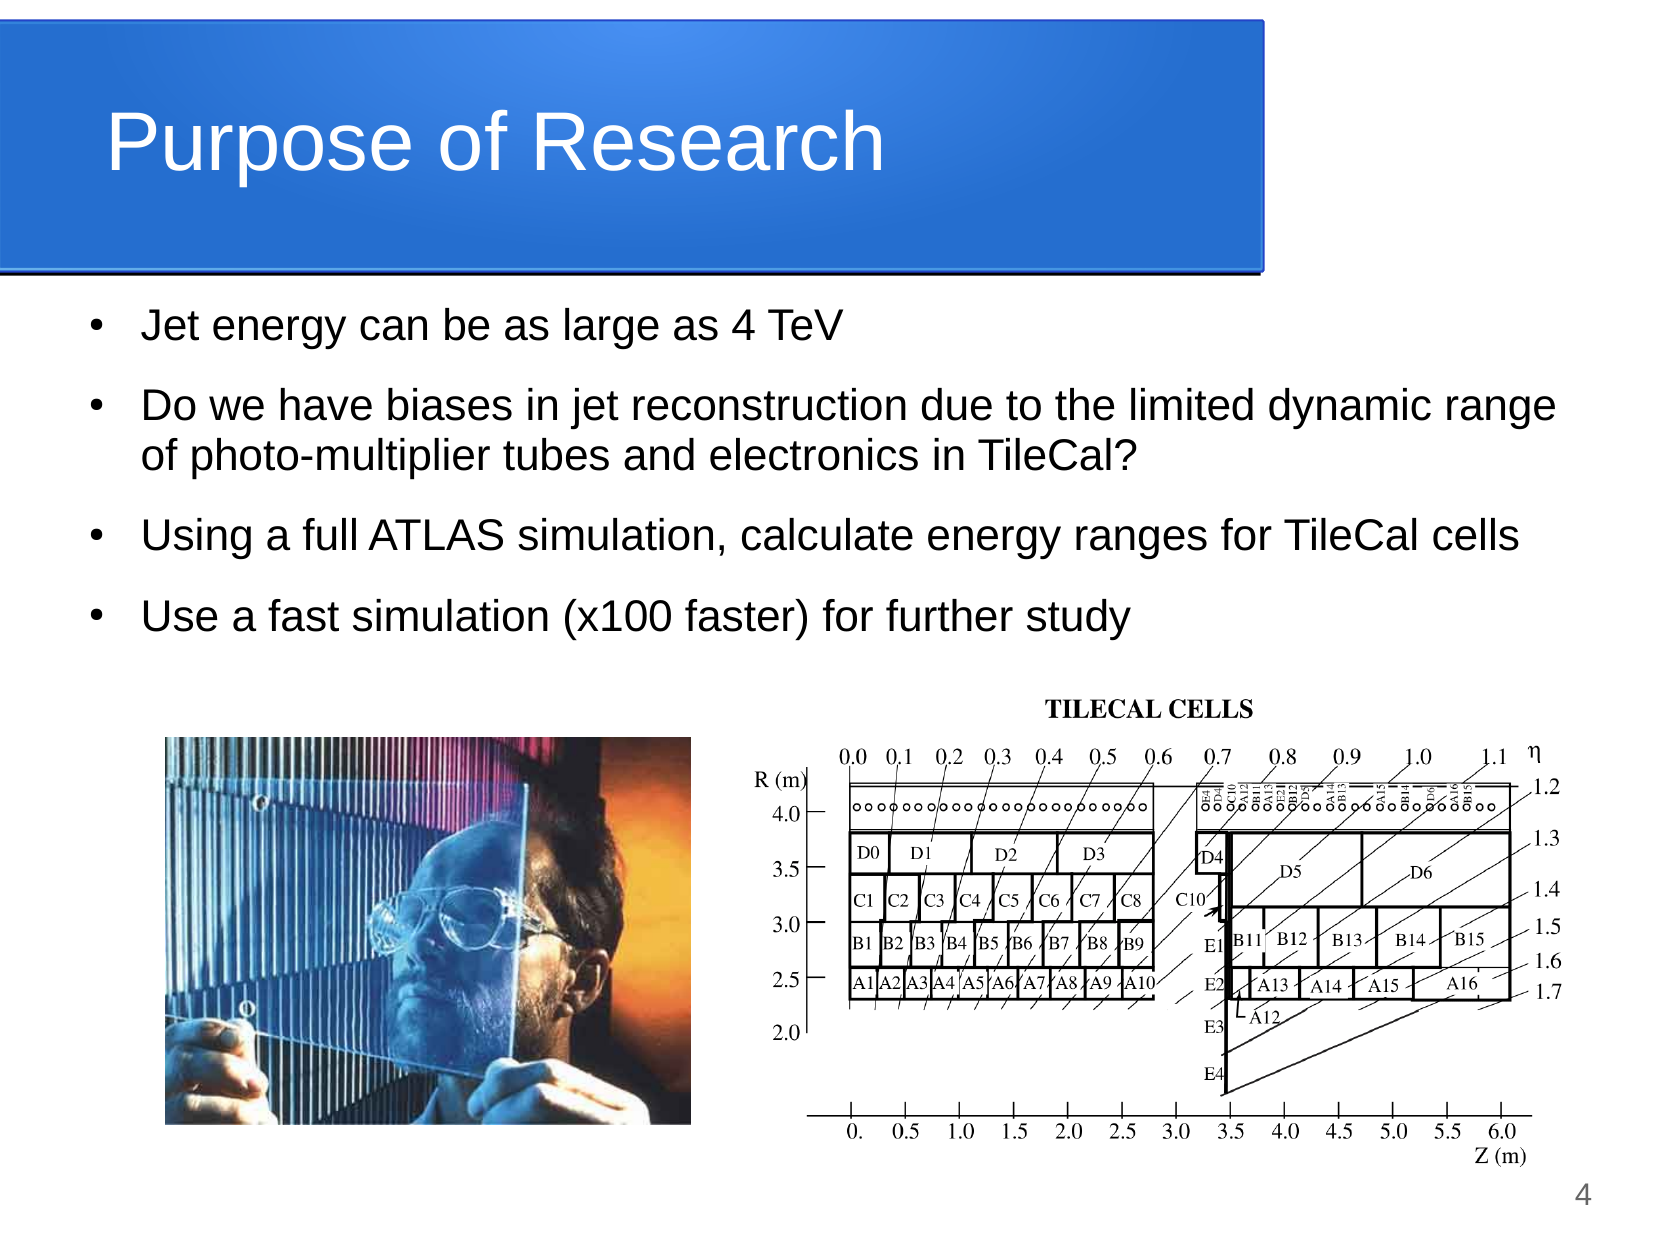

# Purpose of Research
Jet energy can be as large as 4 TeV
Do we have biases in jet reconstruction due to the limited dynamic range of photo-multiplier tubes and electronics in TileCal?
Using a full ATLAS simulation, calculate energy ranges for TileCal cells
Use a fast simulation (x100 faster) for further study